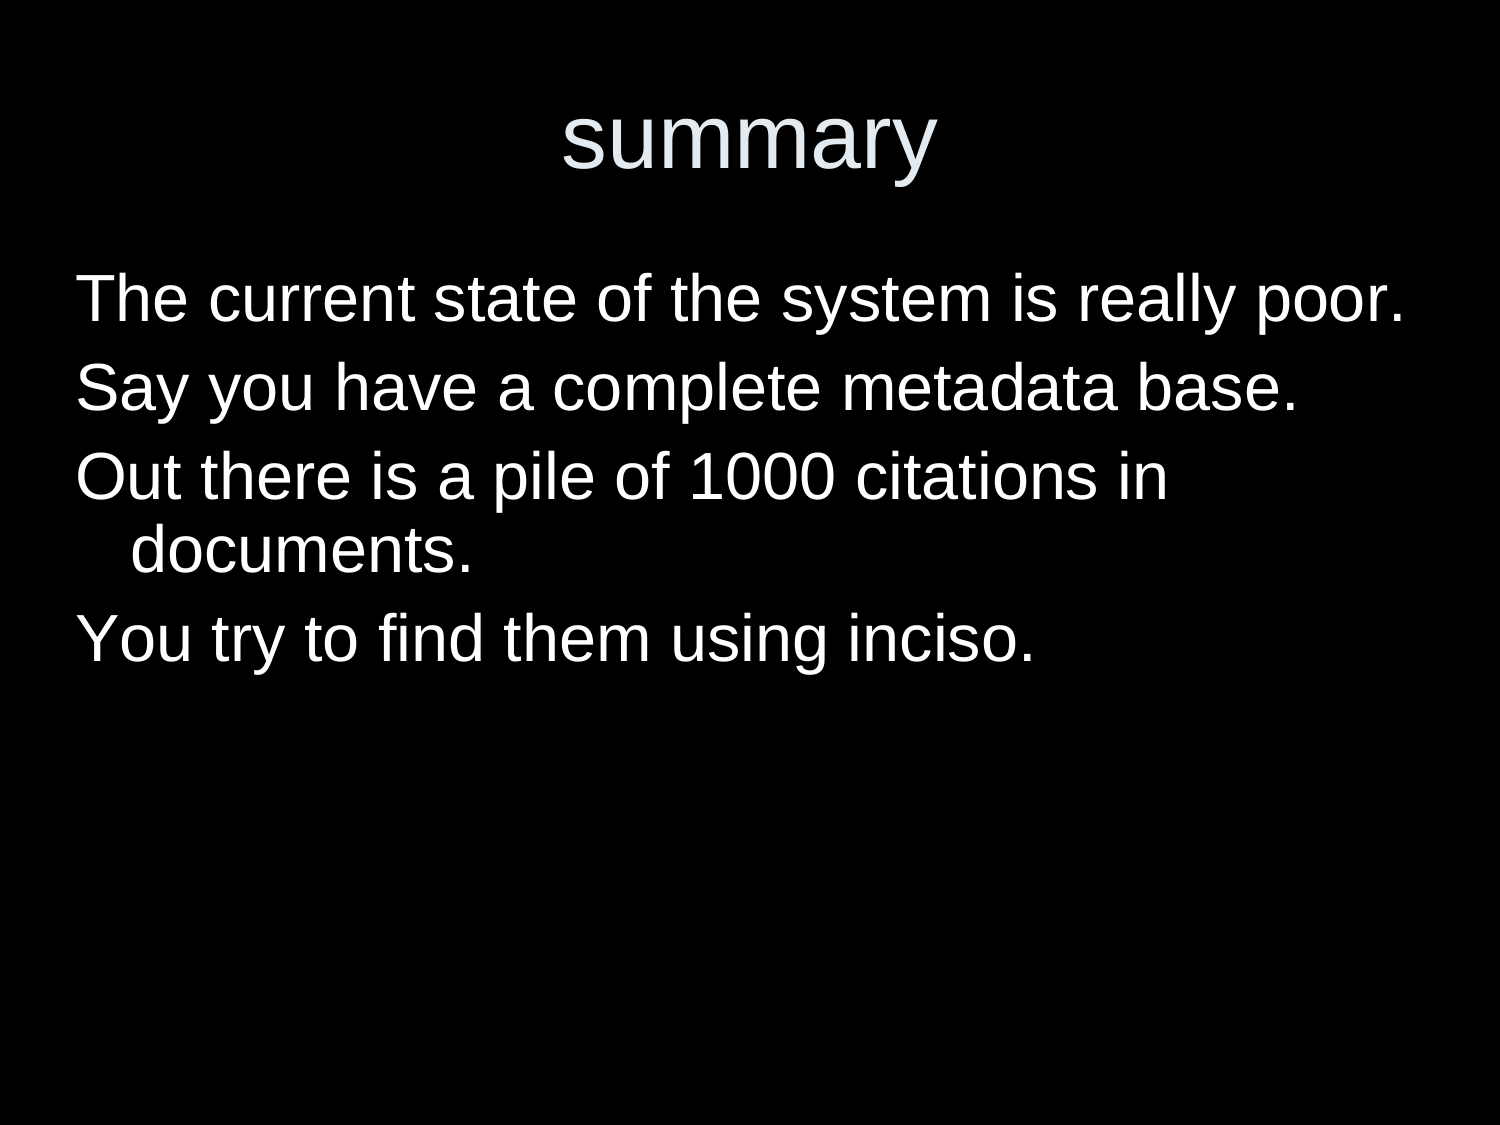

# summary
The current state of the system is really poor.
Say you have a complete metadata base.
Out there is a pile of 1000 citations in documents.
You try to find them using inciso.